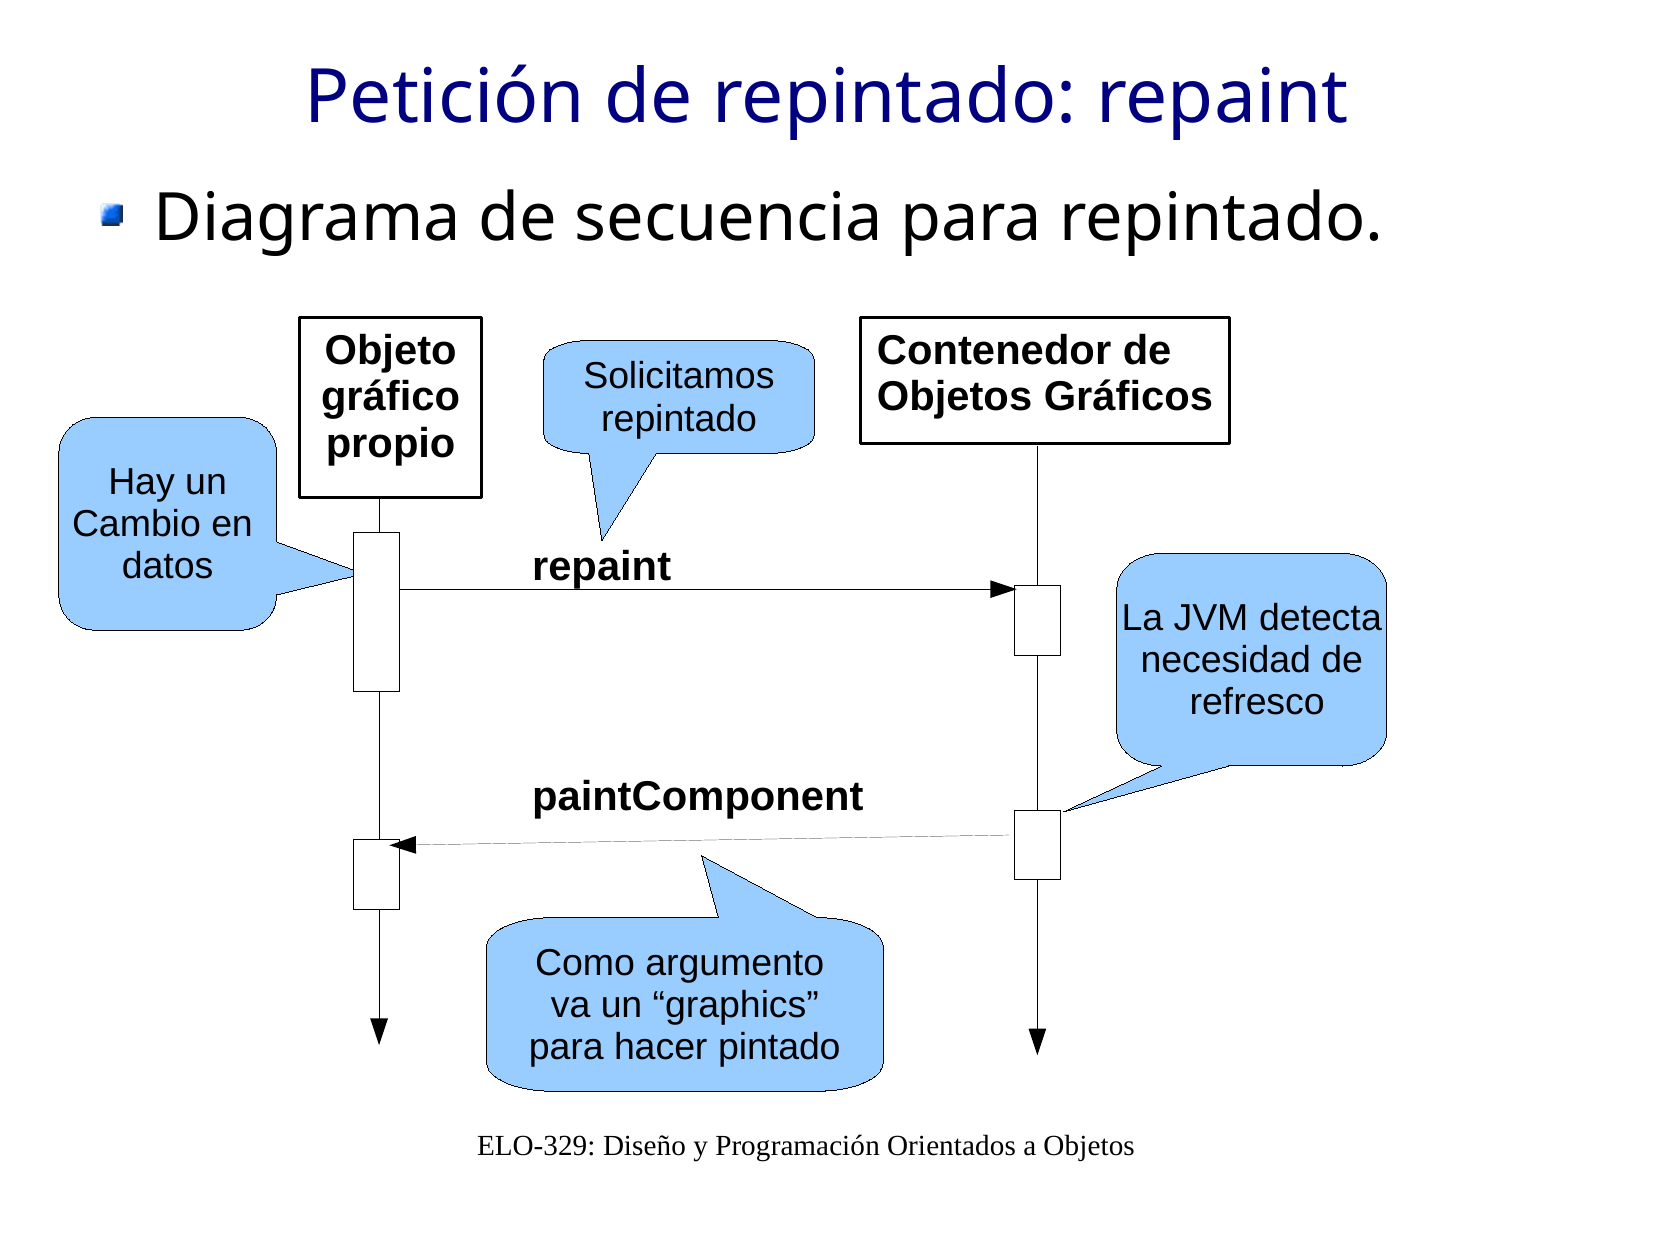

# Petición de repintado: repaint
Diagrama de secuencia para repintado.
Objeto gráfico propio
Contenedor de
Objetos Gráficos
Solicitamos
repintado
Hay un
Cambio en
datos
repaint
La JVM detecta
necesidad de
 refresco
paintComponent
Como argumento
va un “graphics”
para hacer pintado